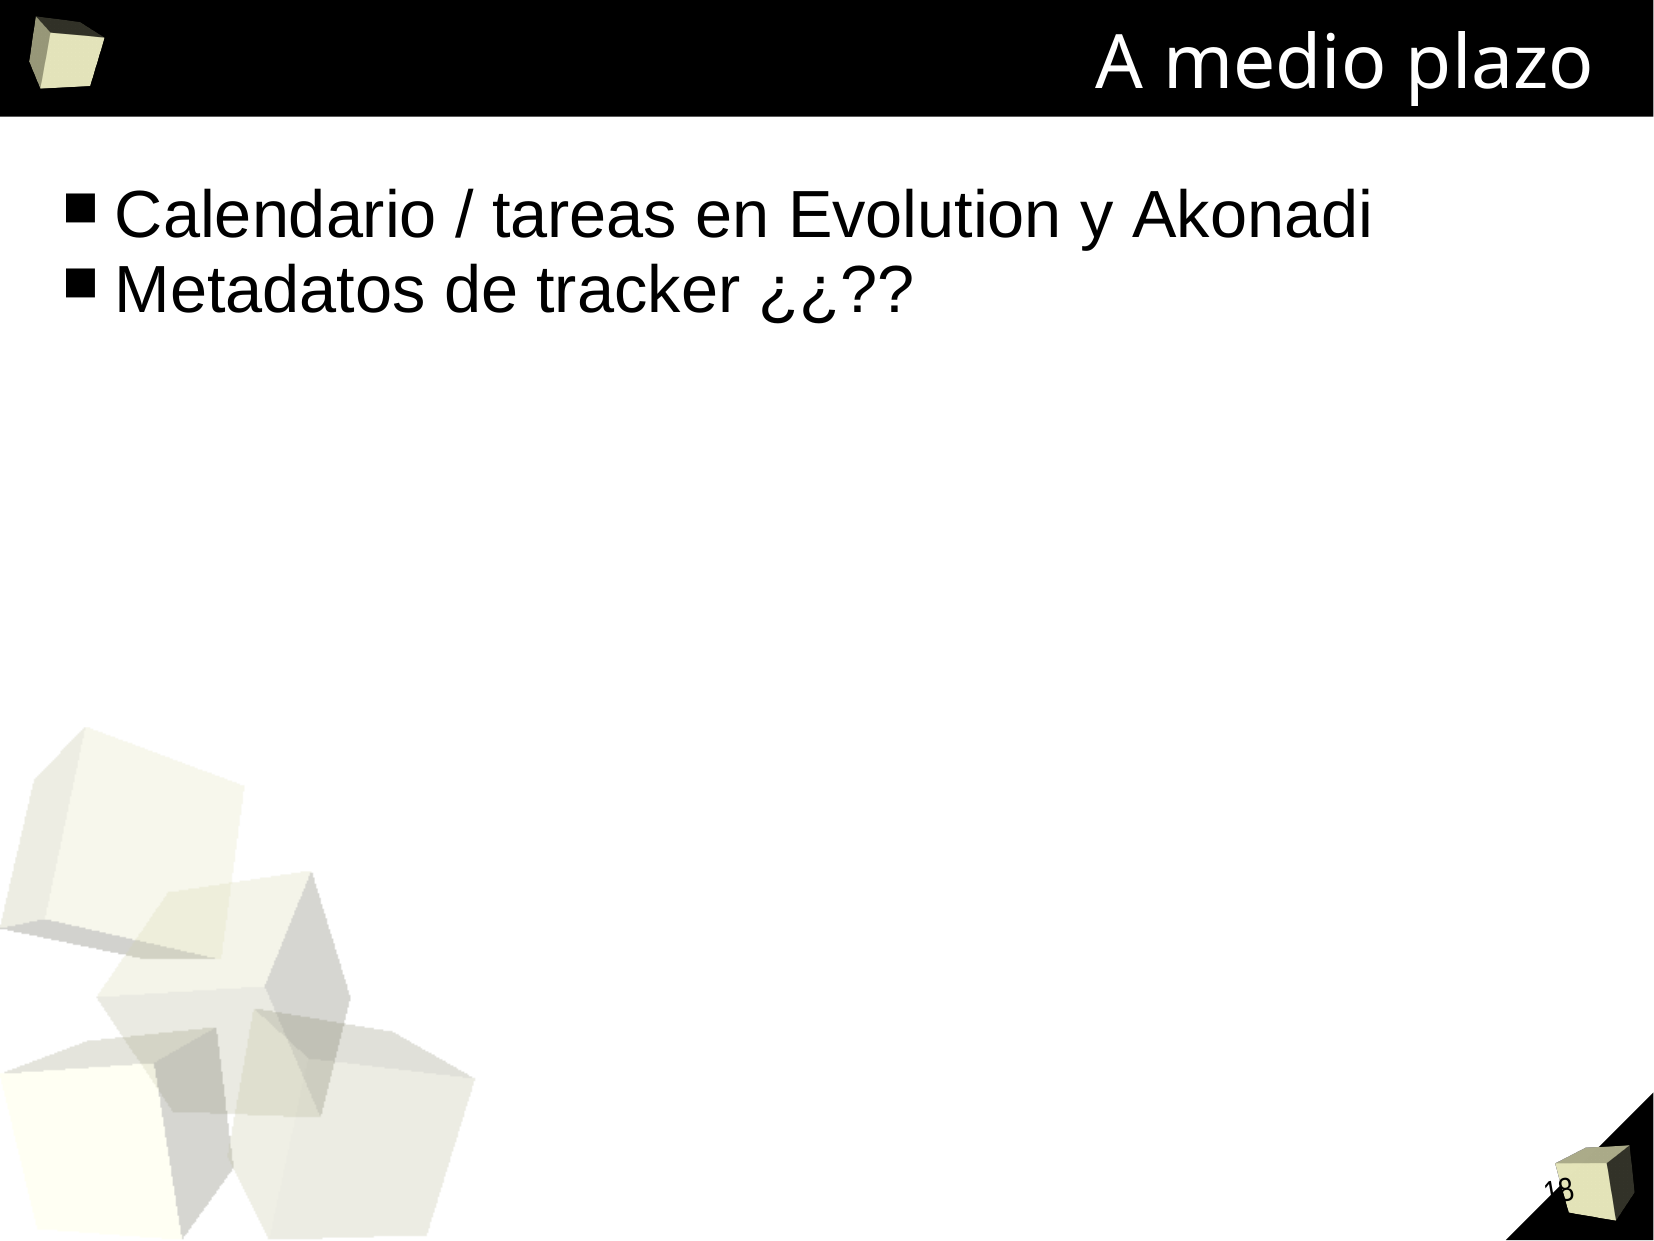

# A medio plazo
Calendario / tareas en Evolution y Akonadi
Metadatos de tracker ¿¿??